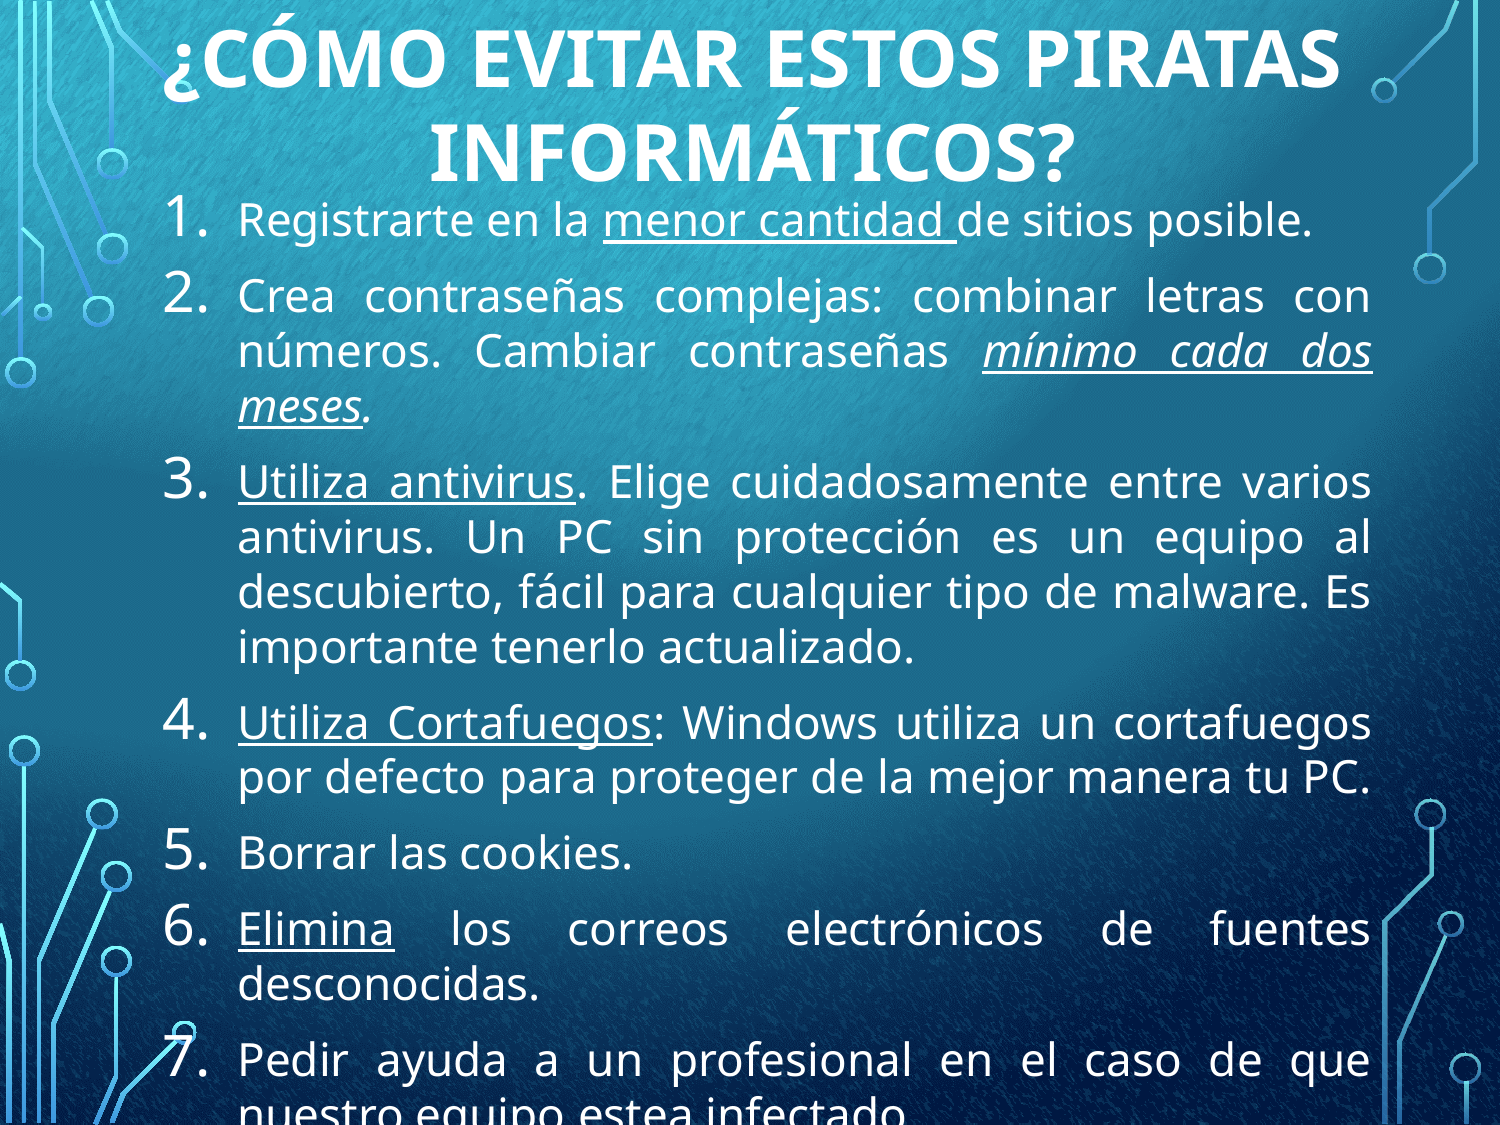

# ¿Cómo evitar estos piratas informáticos?
Registrarte en la menor cantidad de sitios posible.
Crea contraseñas complejas: combinar letras con números. Cambiar contraseñas mínimo cada dos meses.
Utiliza antivirus. Elige cuidadosamente entre varios antivirus. Un PC sin protección es un equipo al descubierto, fácil para cualquier tipo de malware. Es importante tenerlo actualizado.
Utiliza Cortafuegos: Windows utiliza un cortafuegos por defecto para proteger de la mejor manera tu PC.
Borrar las cookies.
Elimina los correos electrónicos de fuentes desconocidas.
Pedir ayuda a un profesional en el caso de que nuestro equipo estea infectado.